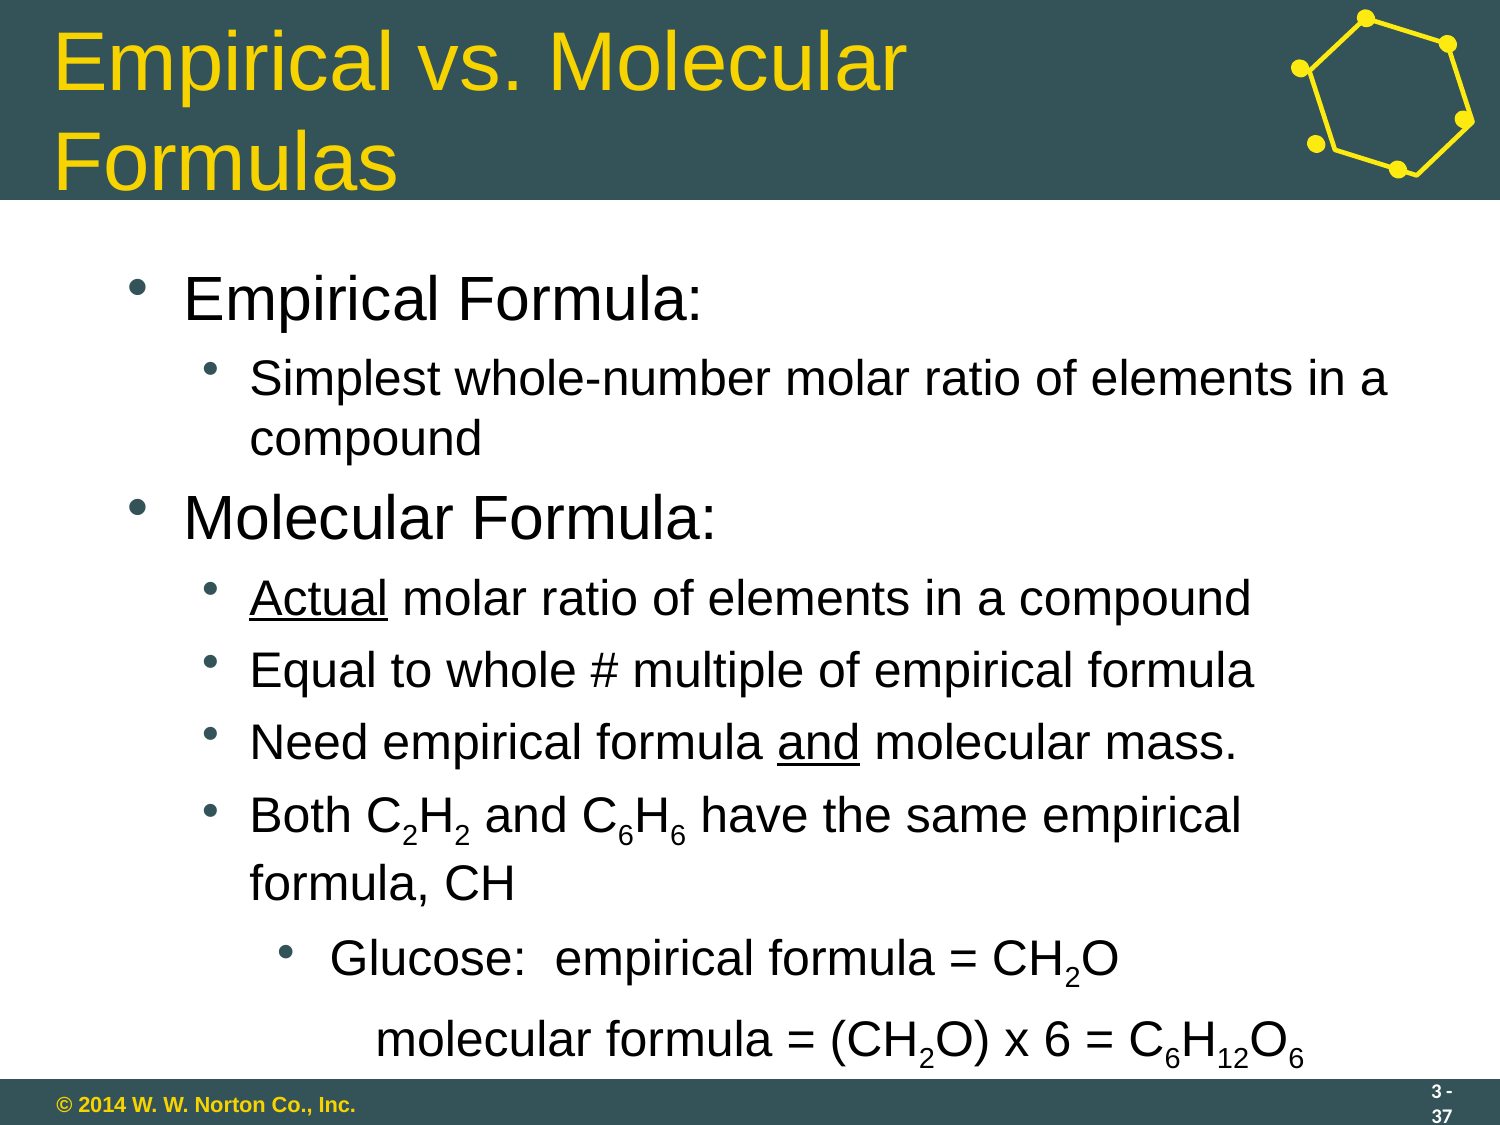

Empirical vs. Molecular Formulas
# Empirical Formula:
Simplest whole-number molar ratio of elements in a compound
Molecular Formula:
Actual molar ratio of elements in a compound
Equal to whole # multiple of empirical formula
Need empirical formula and molecular mass.
Both C2H2 and C6H6 have the same empirical formula, CH
 Glucose: empirical formula = CH2O
 molecular formula = (CH2O) x 6 = C6H12O6